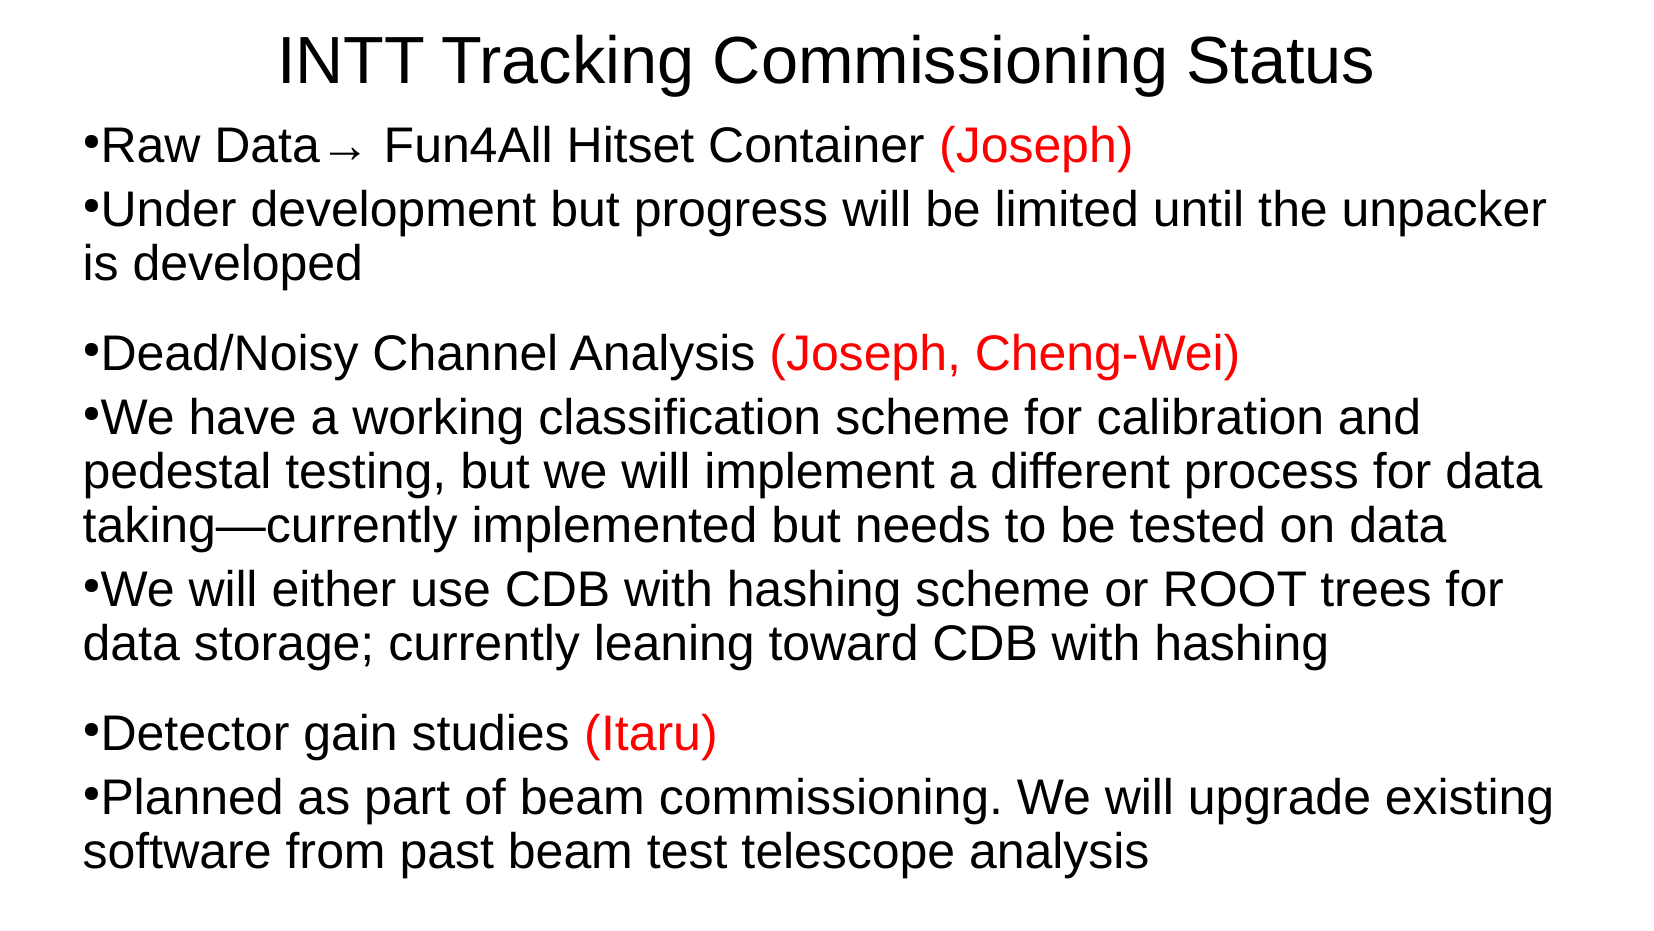

# INTT Tracking Commissioning Status
Raw Data→ Fun4All Hitset Container (Joseph)
Under development but progress will be limited until the unpacker is developed
Dead/Noisy Channel Analysis (Joseph, Cheng-Wei)
We have a working classification scheme for calibration and pedestal testing, but we will implement a different process for data taking—currently implemented but needs to be tested on data
We will either use CDB with hashing scheme or ROOT trees for data storage; currently leaning toward CDB with hashing
Detector gain studies (Itaru)
Planned as part of beam commissioning. We will upgrade existing software from past beam test telescope analysis